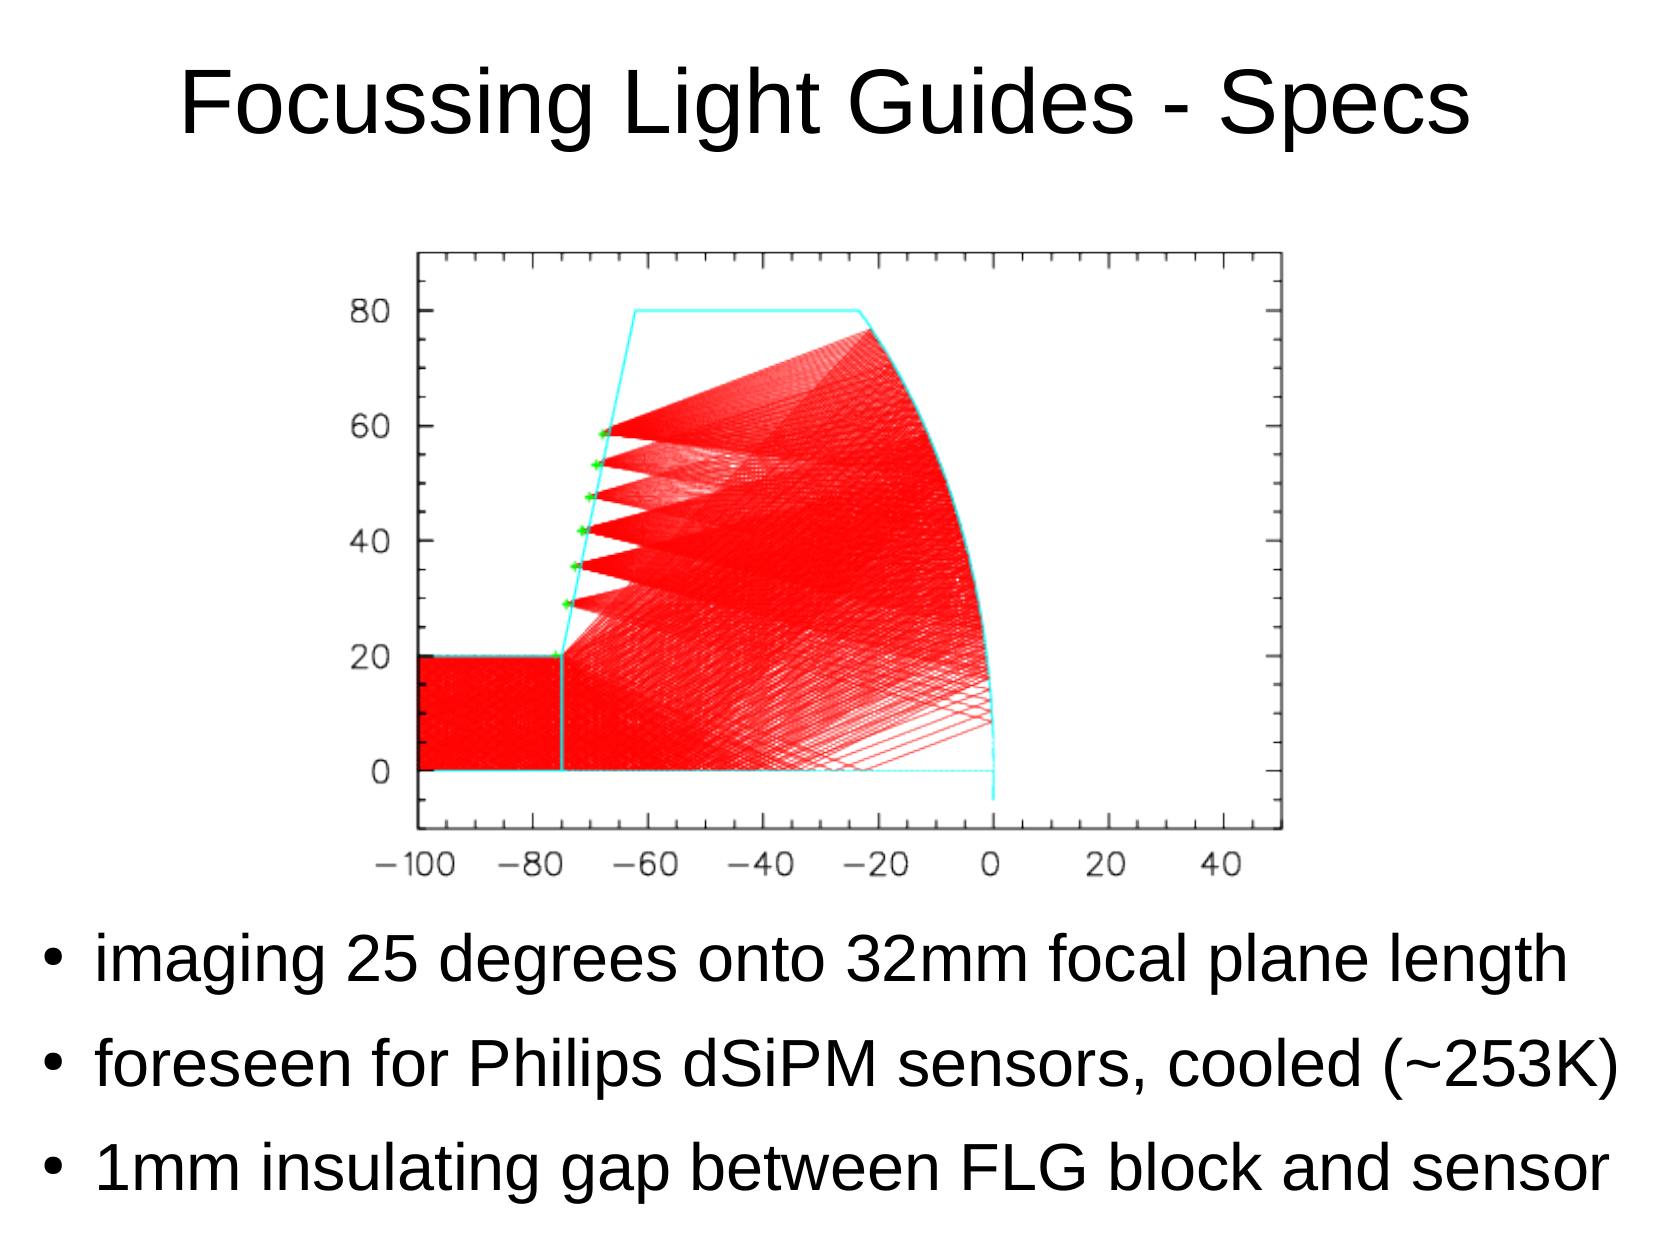

# Focussing Light Guides - Specs
imaging 25 degrees onto 32mm focal plane length
foreseen for Philips dSiPM sensors, cooled (~253K)
1mm insulating gap between FLG block and sensor